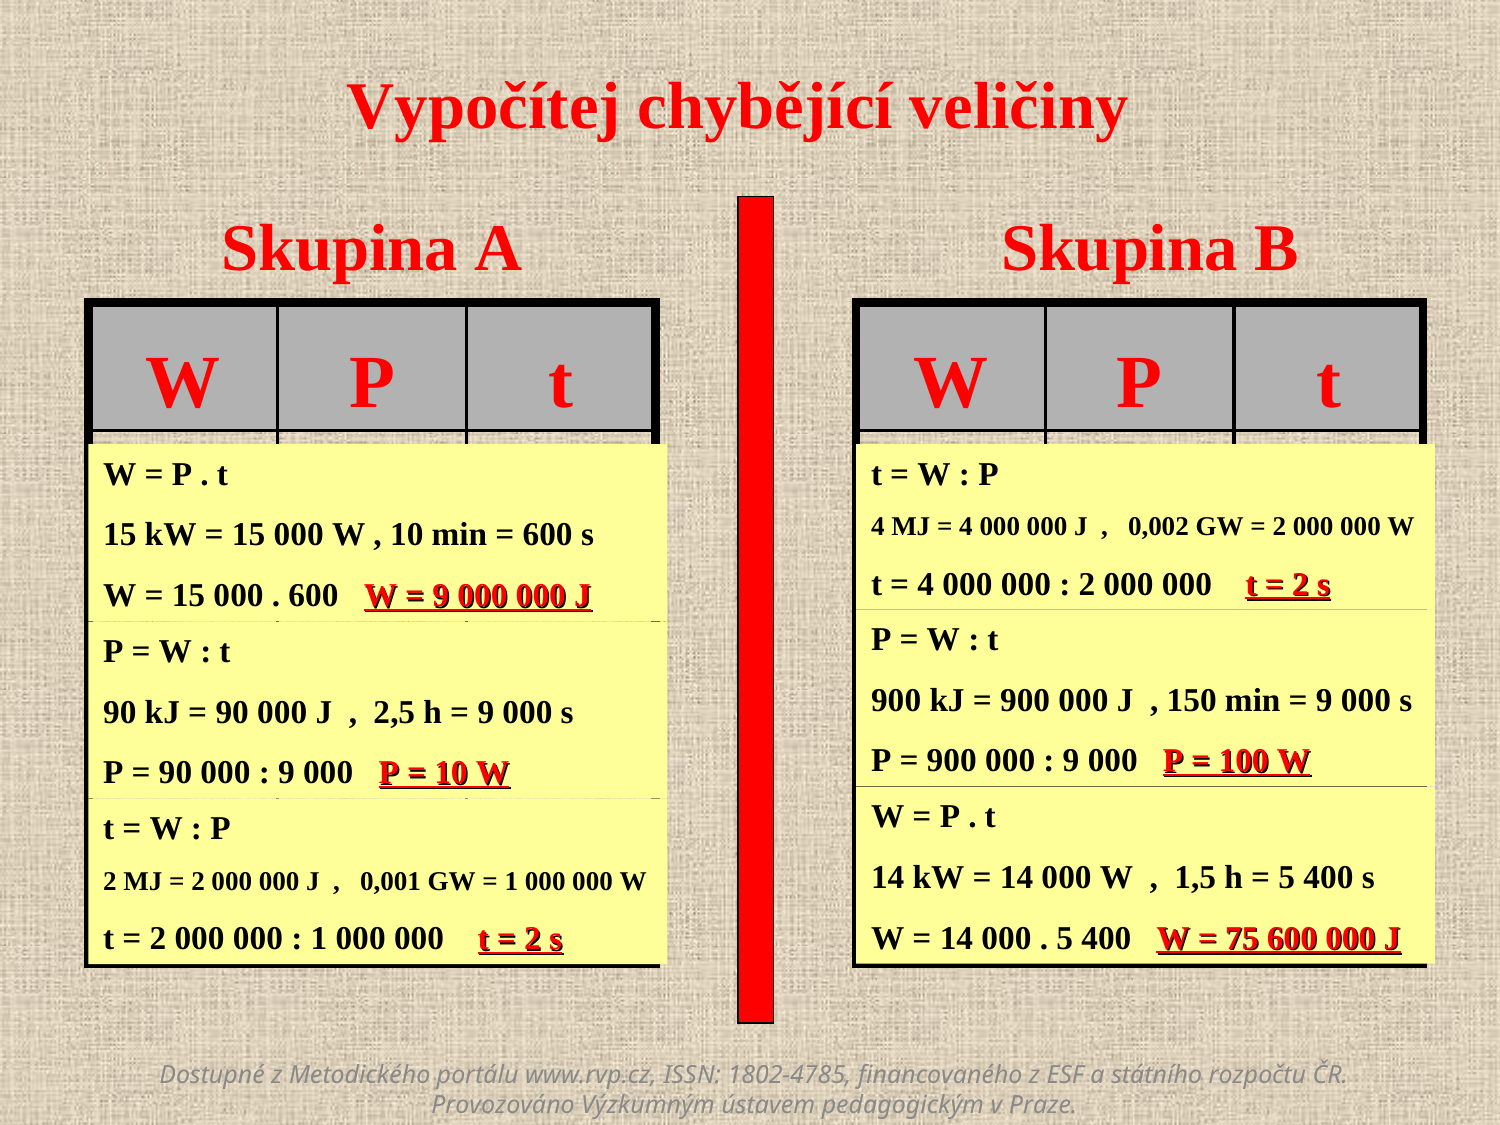

Vypočítej chybějící veličiny
Skupina A
Skupina B
| W | P | t |
| --- | --- | --- |
| ? | 15 kW | 10 min |
| 90 kJ | ? | 2,5 h |
| 2 MJ | 0,001 GW | ? |
| W | P | t |
| --- | --- | --- |
| 4 MJ | 0,002 GW | ? |
| 900 kJ | ? | 150 min |
| ? | 14 kW | 1,5 h |
W = P . t
15 kW = 15 000 W , 10 min = 600 s
W = 15 000 . 600 W = 9 000 000 J
t = W : P
4 MJ = 4 000 000 J , 0,002 GW = 2 000 000 W
t = 4 000 000 : 2 000 000 t = 2 s
P = W : t
900 kJ = 900 000 J , 150 min = 9 000 s
P = 900 000 : 9 000 P = 100 W
P = W : t
90 kJ = 90 000 J , 2,5 h = 9 000 s
P = 90 000 : 9 000 P = 10 W
W = P . t
14 kW = 14 000 W , 1,5 h = 5 400 s
W = 14 000 . 5 400 W = 75 600 000 J
t = W : P
2 MJ = 2 000 000 J , 0,001 GW = 1 000 000 W
t = 2 000 000 : 1 000 000 t = 2 s